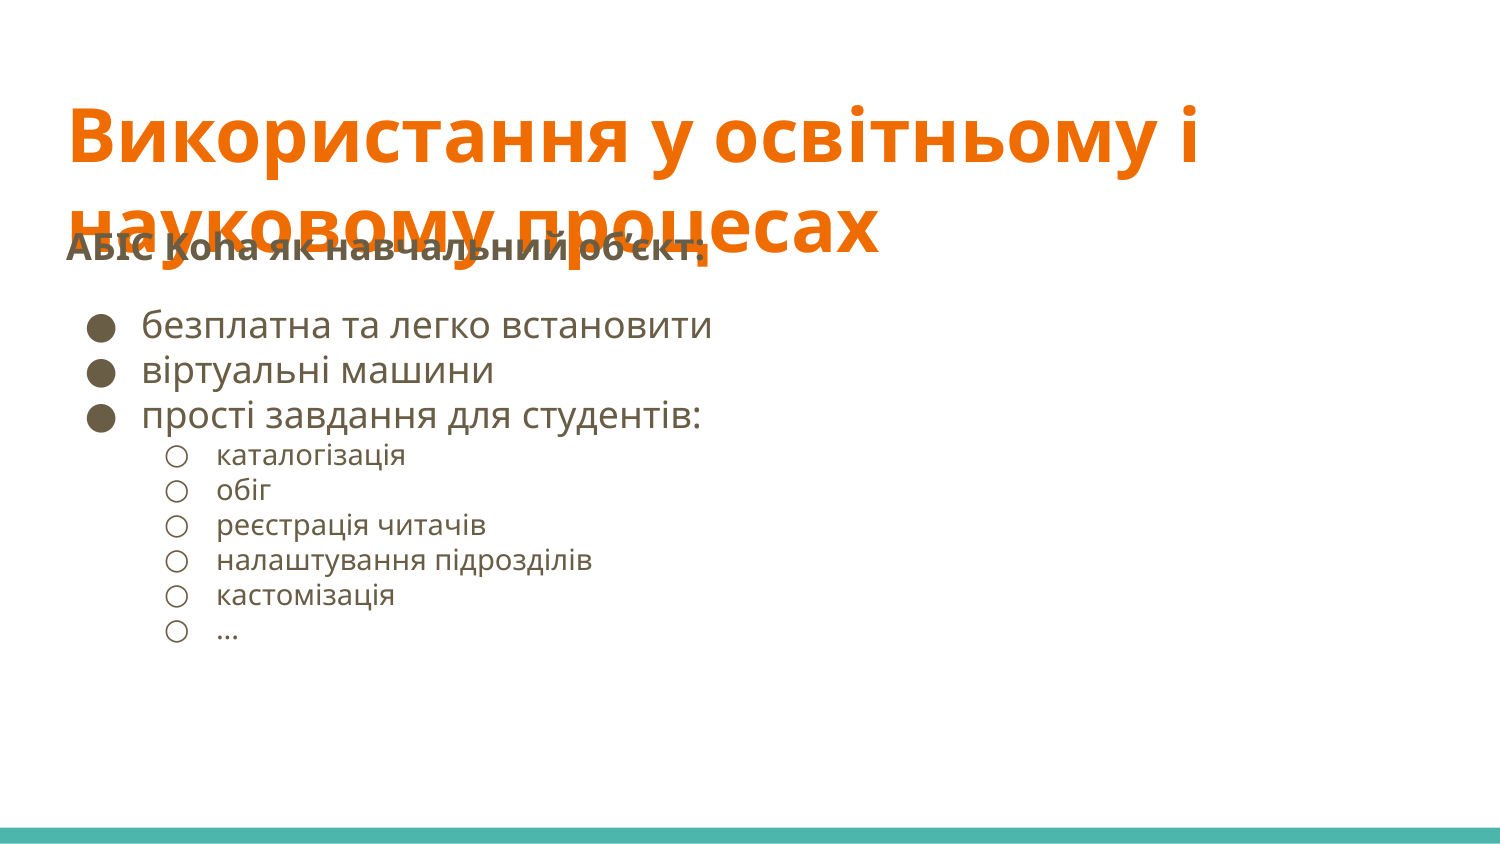

# Використання у освітньому і науковому процесах
АБІС Koha як навчальний об’єкт:
безплатна та легко встановити
віртуальні машини
прості завдання для студентів:
каталогізація
обіг
реєстрація читачів
налаштування підрозділів
кастомізація
...